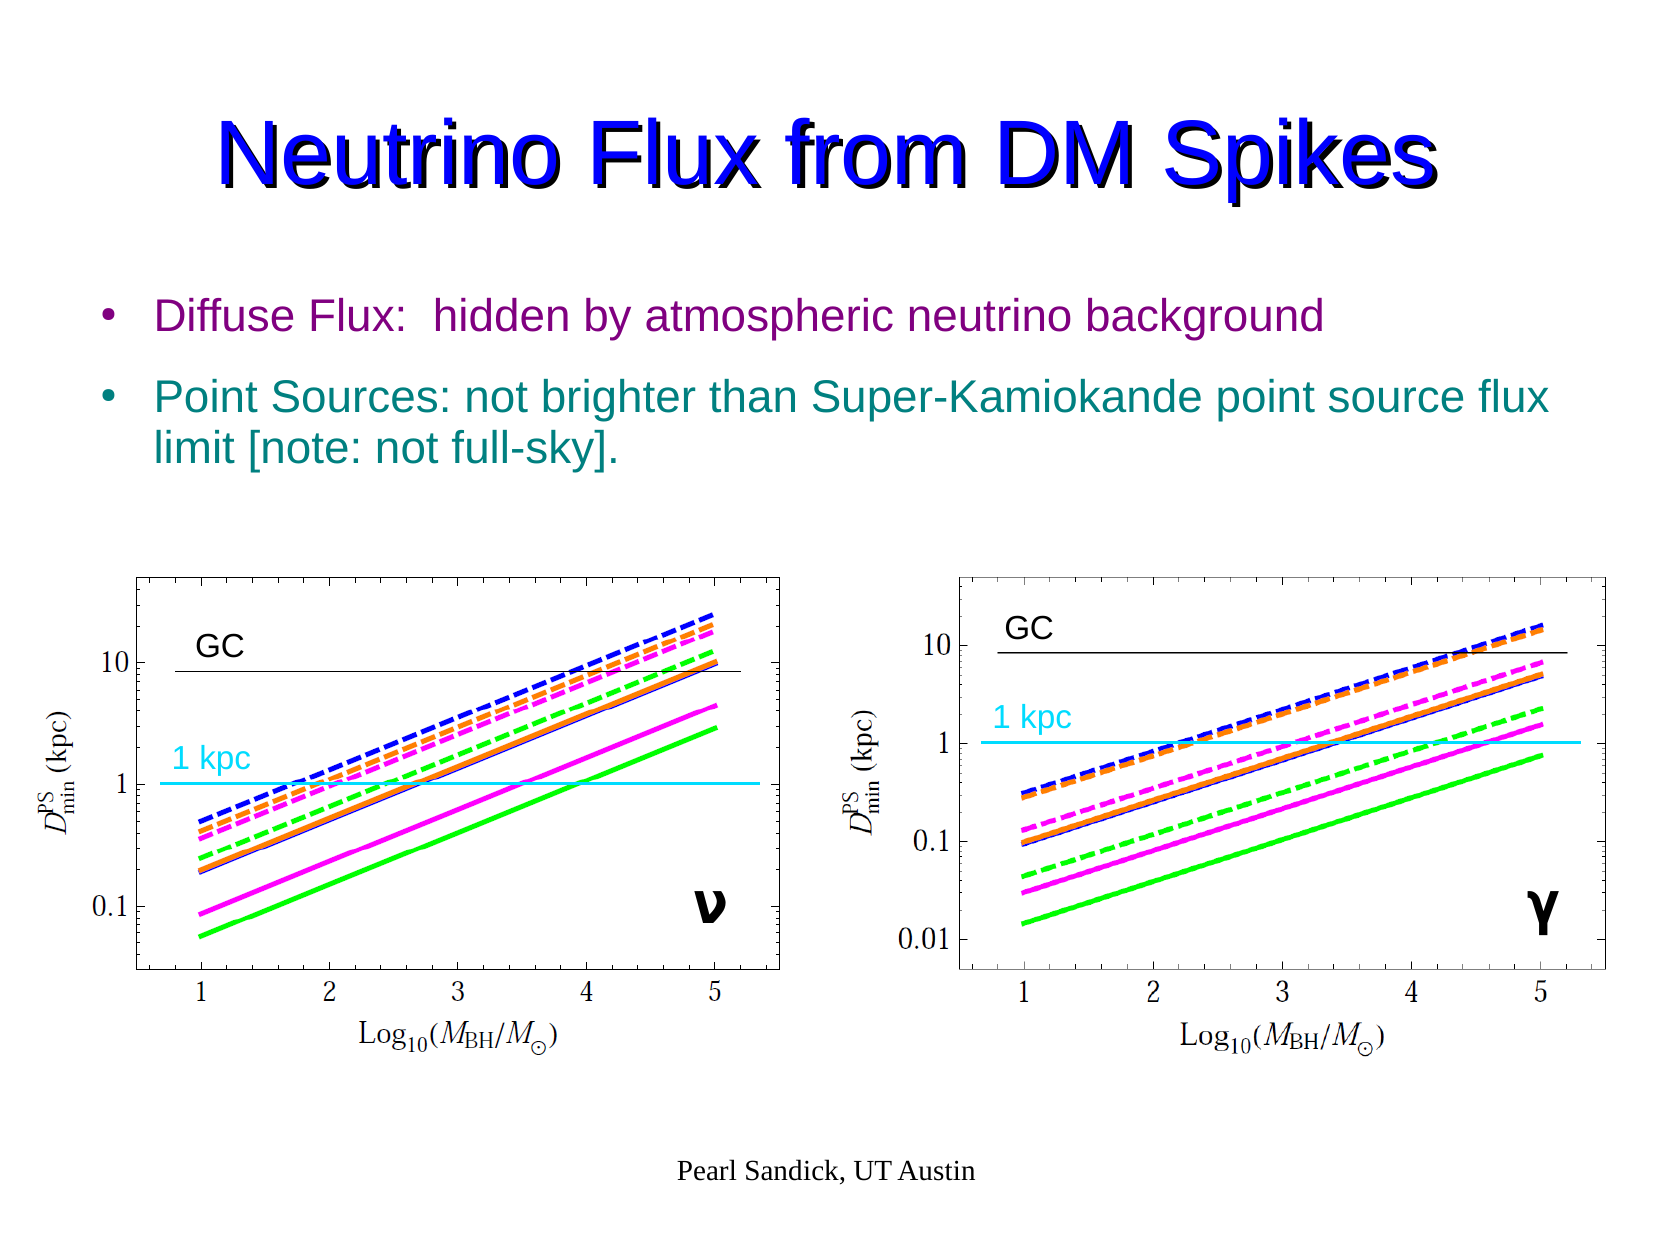

# Neutrino Flux from DM Spikes
Diffuse Flux: hidden by atmospheric neutrino background
Point Sources: not brighter than Super-Kamiokande point source flux limit [note: not full-sky].
GC
GC
1 kpc
1 kpc
ν
γ
Pearl Sandick, UT Austin